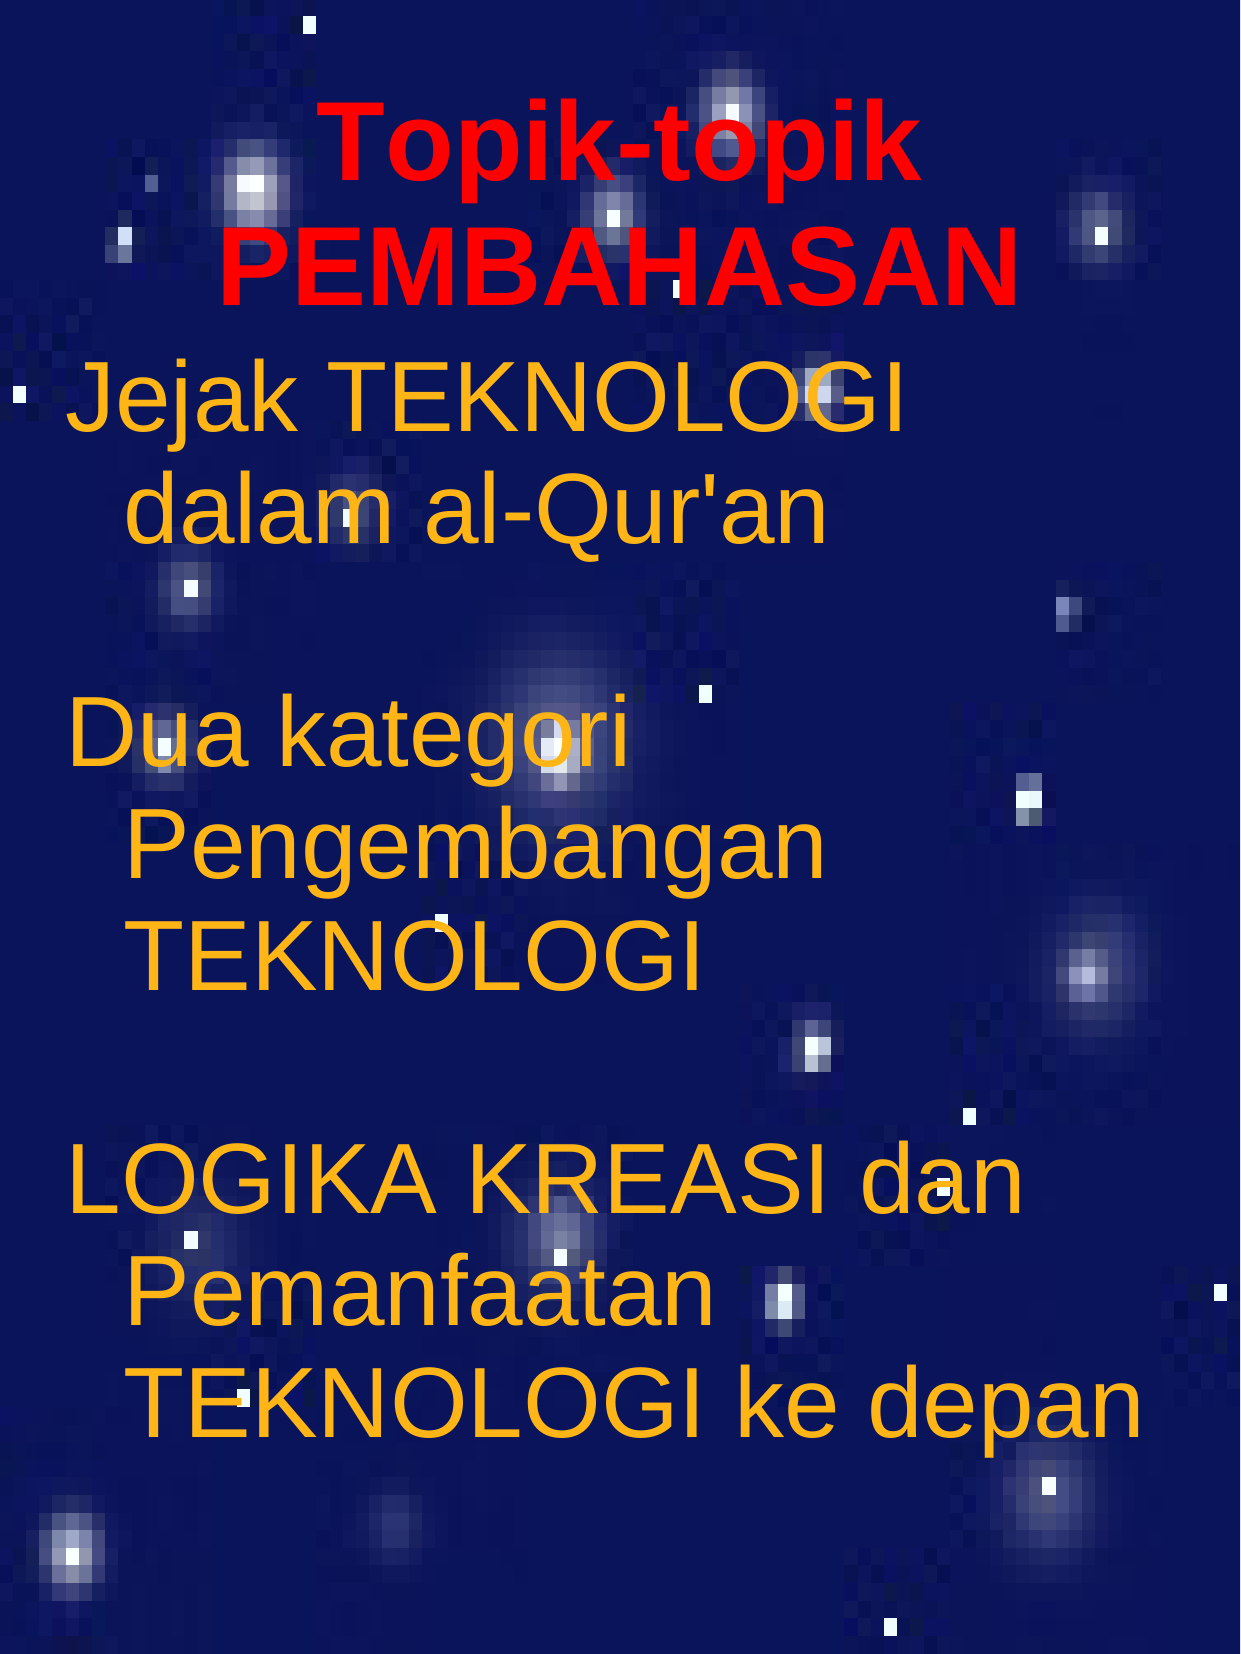

# Topik-topik PEMBAHASAN
Jejak TEKNOLOGI dalam al-Qur'an
Dua kategori Pengembangan TEKNOLOGI
LOGIKA KREASI dan Pemanfaatan TEKNOLOGI ke depan